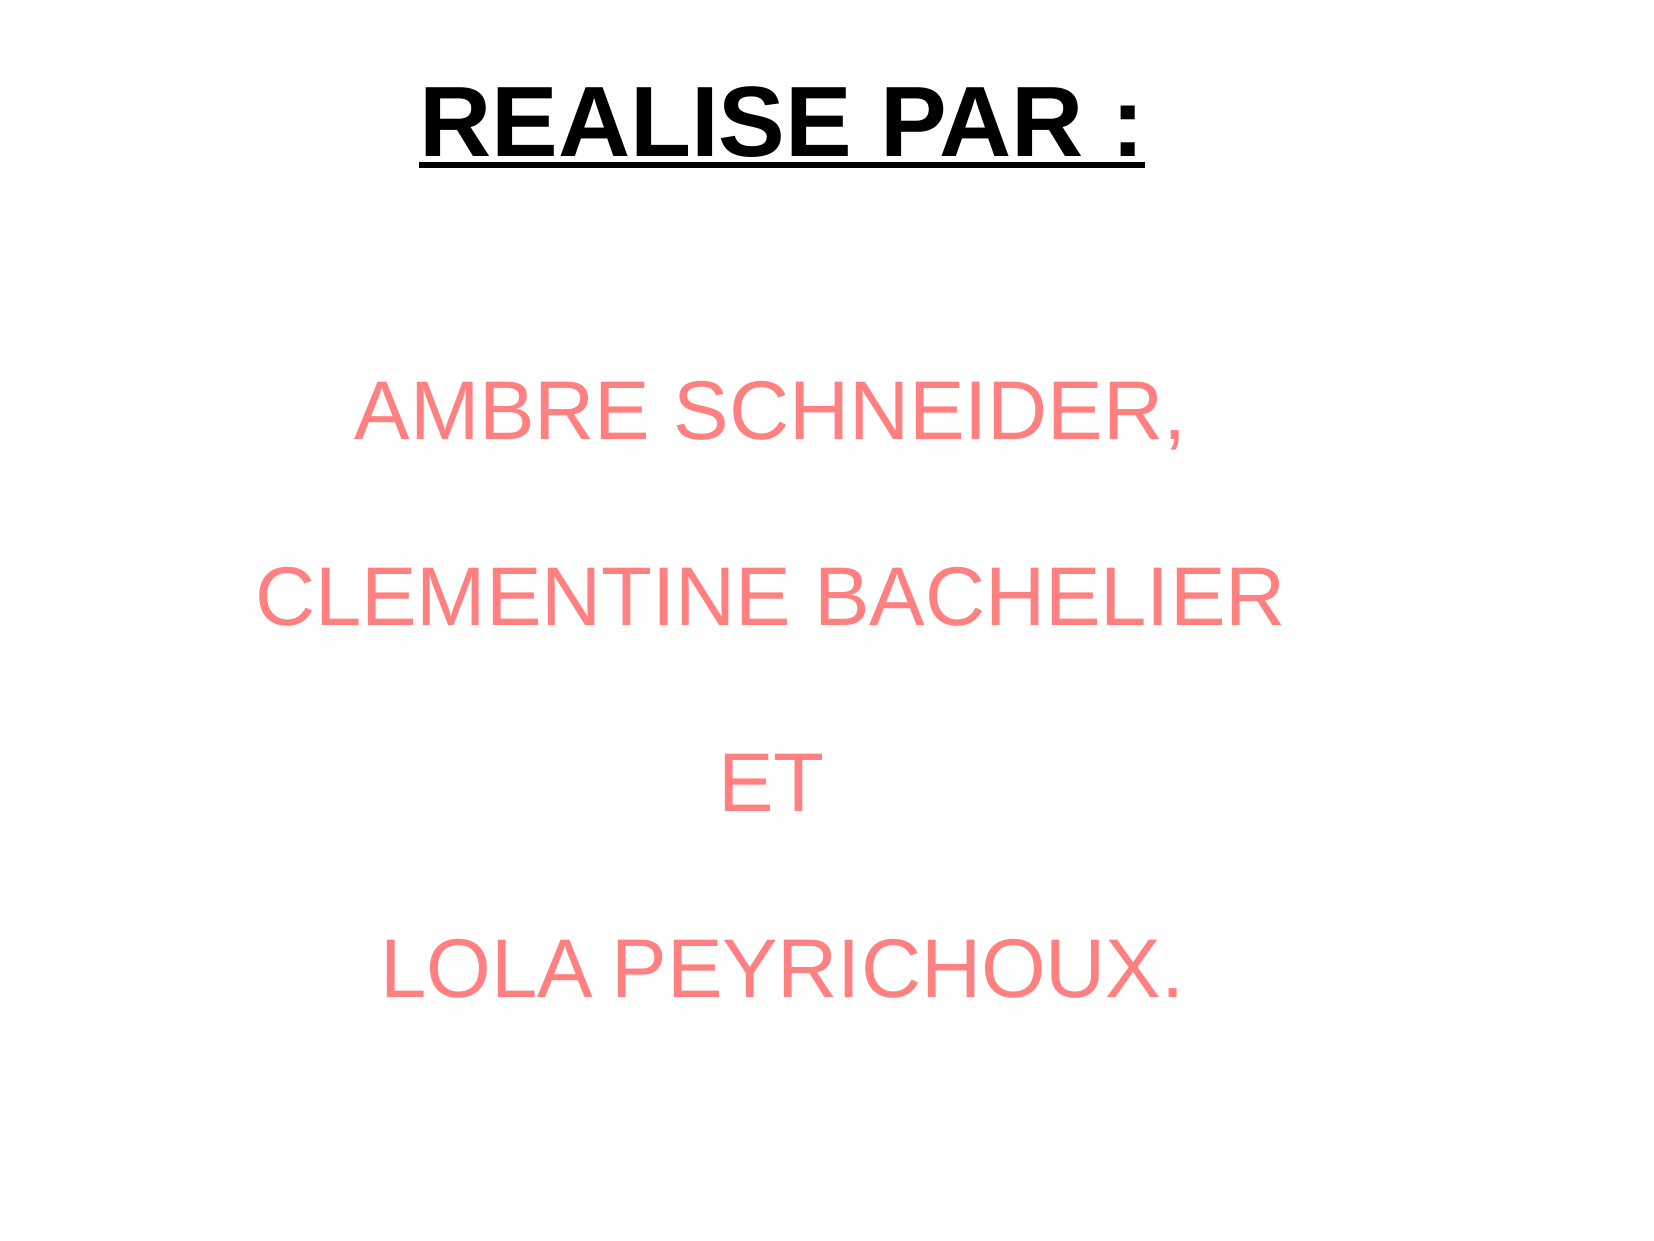

REALISE PAR :
AMBRE SCHNEIDER,
CLEMENTINE BACHELIER
ET
LOLA PEYRICHOUX.